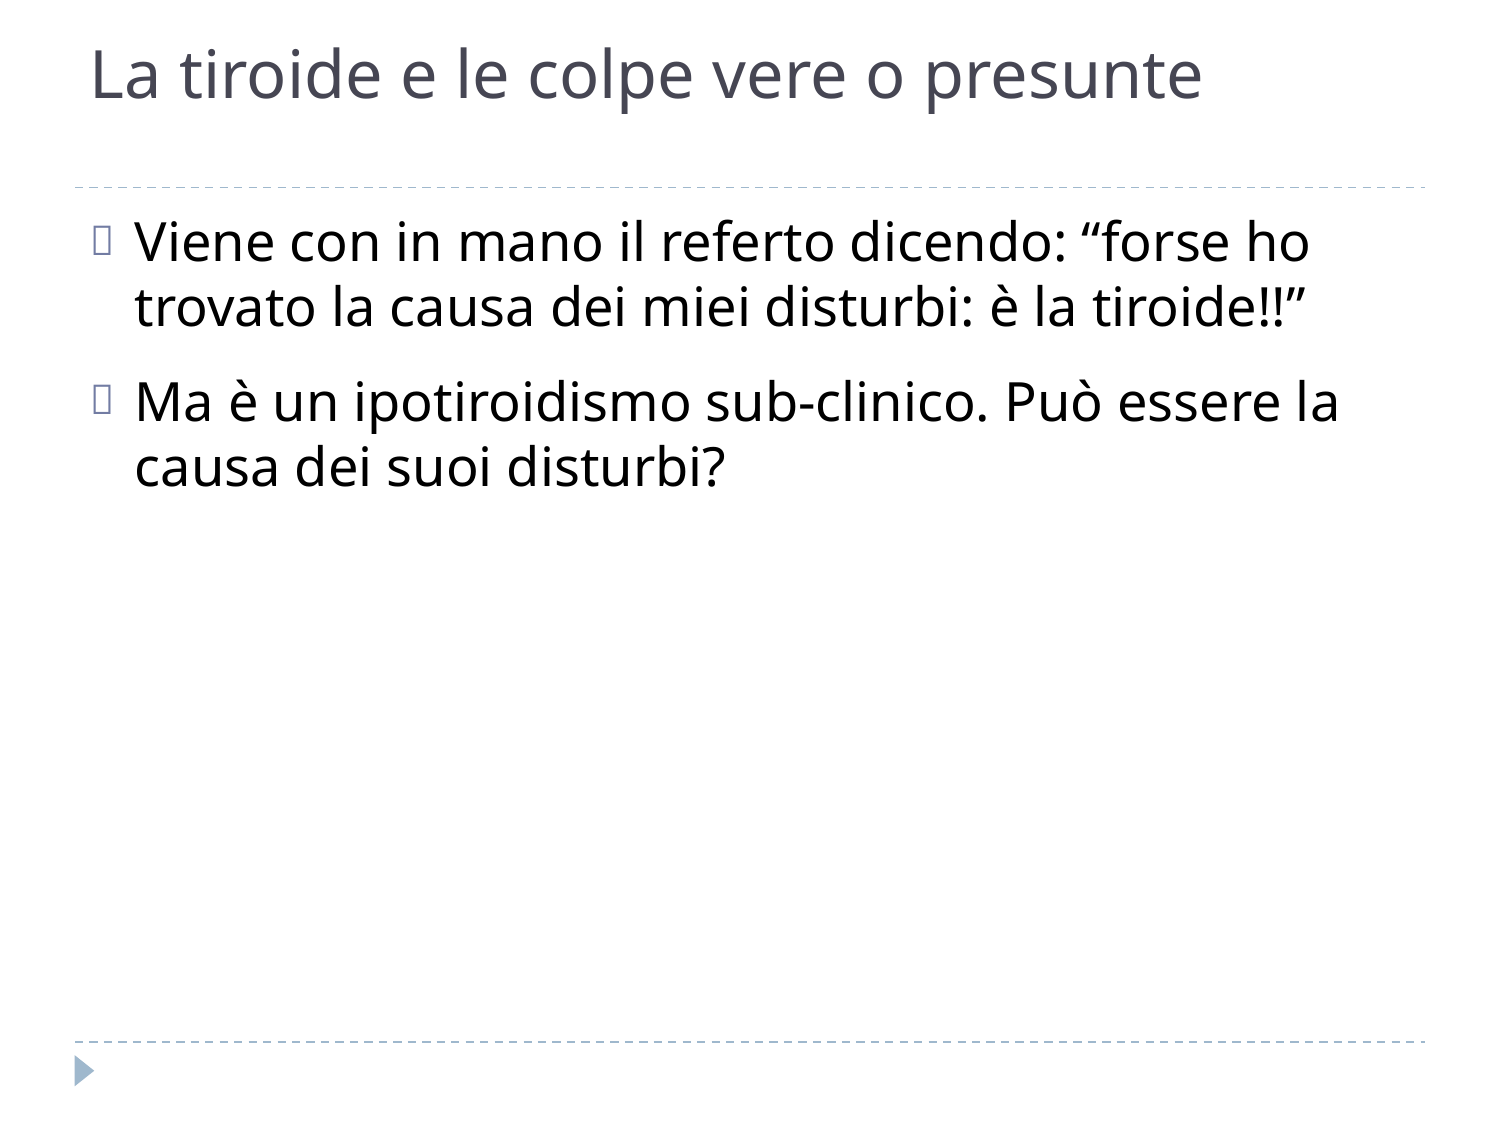

# La tiroide e le colpe vere o presunte
Viene con in mano il referto dicendo: “forse ho trovato la causa dei miei disturbi: è la tiroide!!”
Ma è un ipotiroidismo sub-clinico. Può essere la causa dei suoi disturbi?